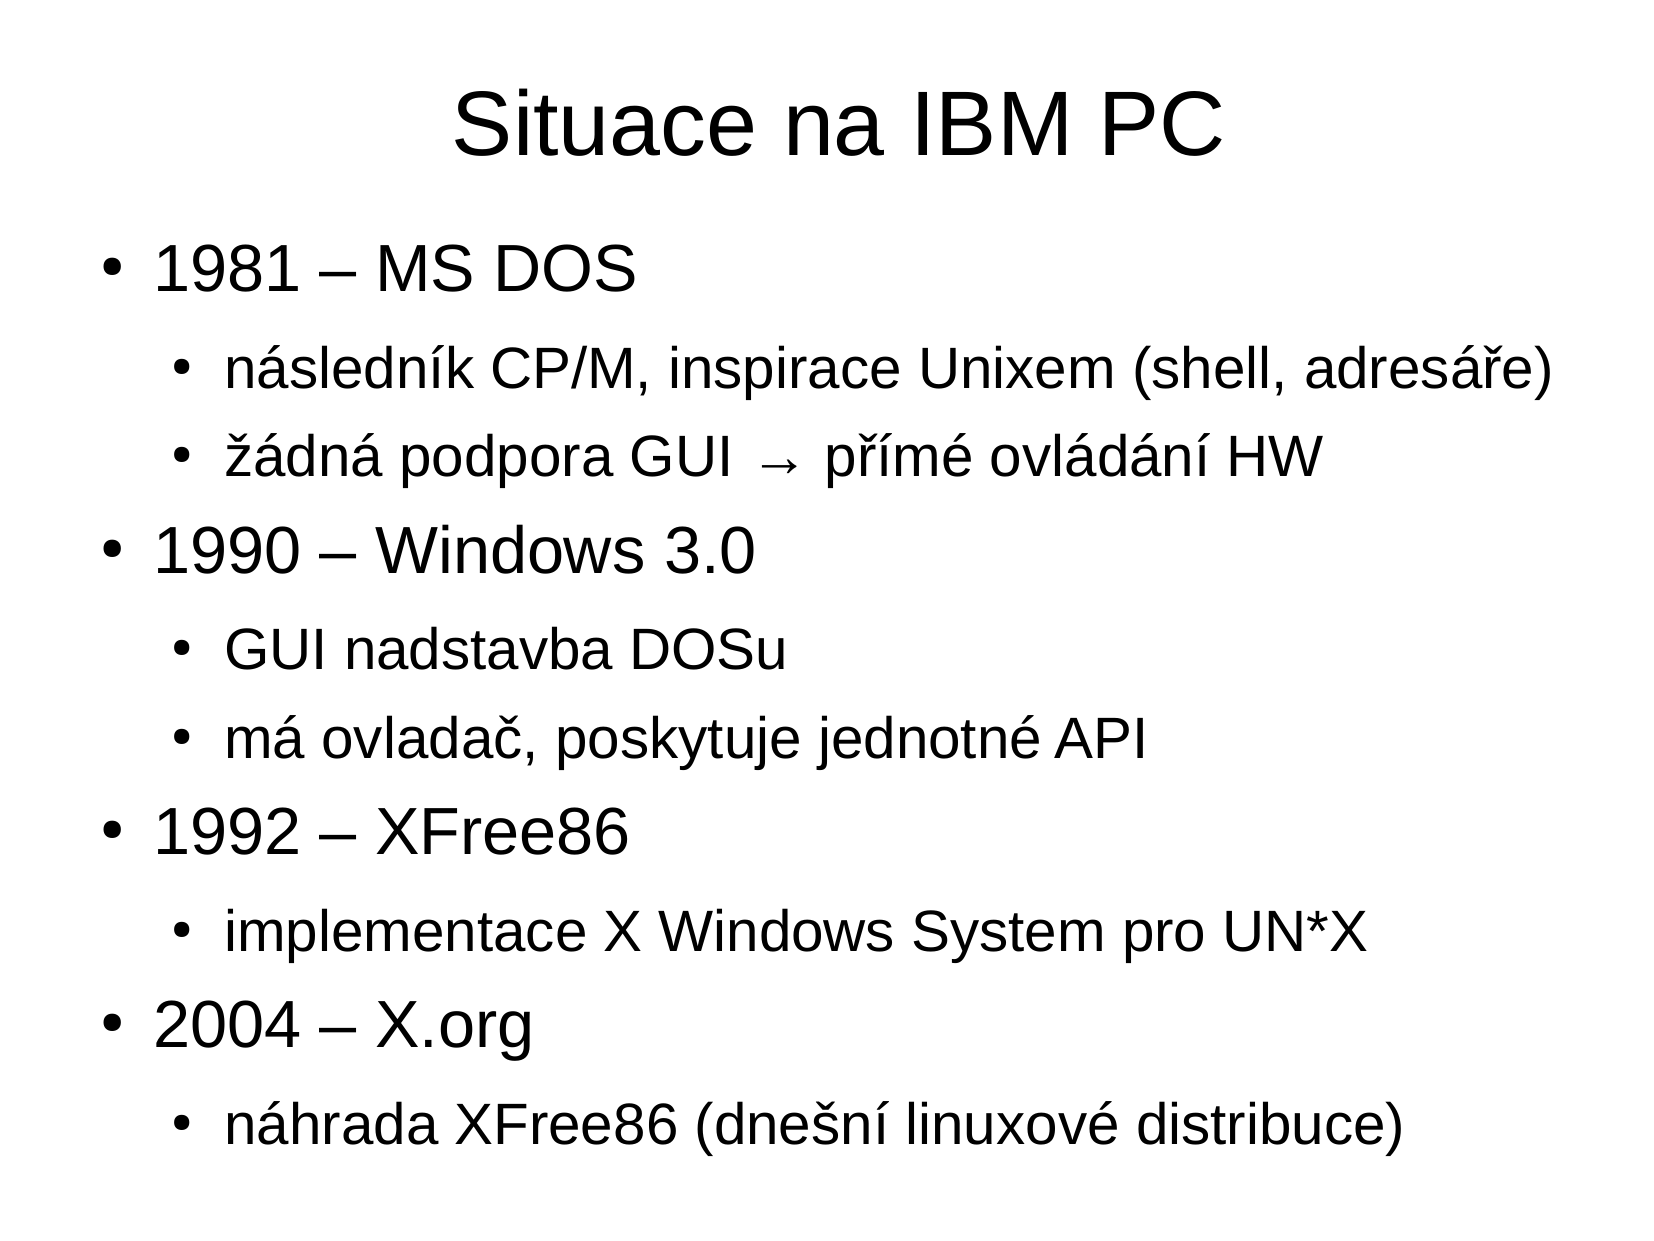

# Situace na IBM PC
1981 – MS DOS
následník CP/M, inspirace Unixem (shell, adresáře)
žádná podpora GUI → přímé ovládání HW
1990 – Windows 3.0
GUI nadstavba DOSu
má ovladač, poskytuje jednotné API
1992 – XFree86
implementace X Windows System pro UN*X
2004 – X.org
náhrada XFree86 (dnešní linuxové distribuce)